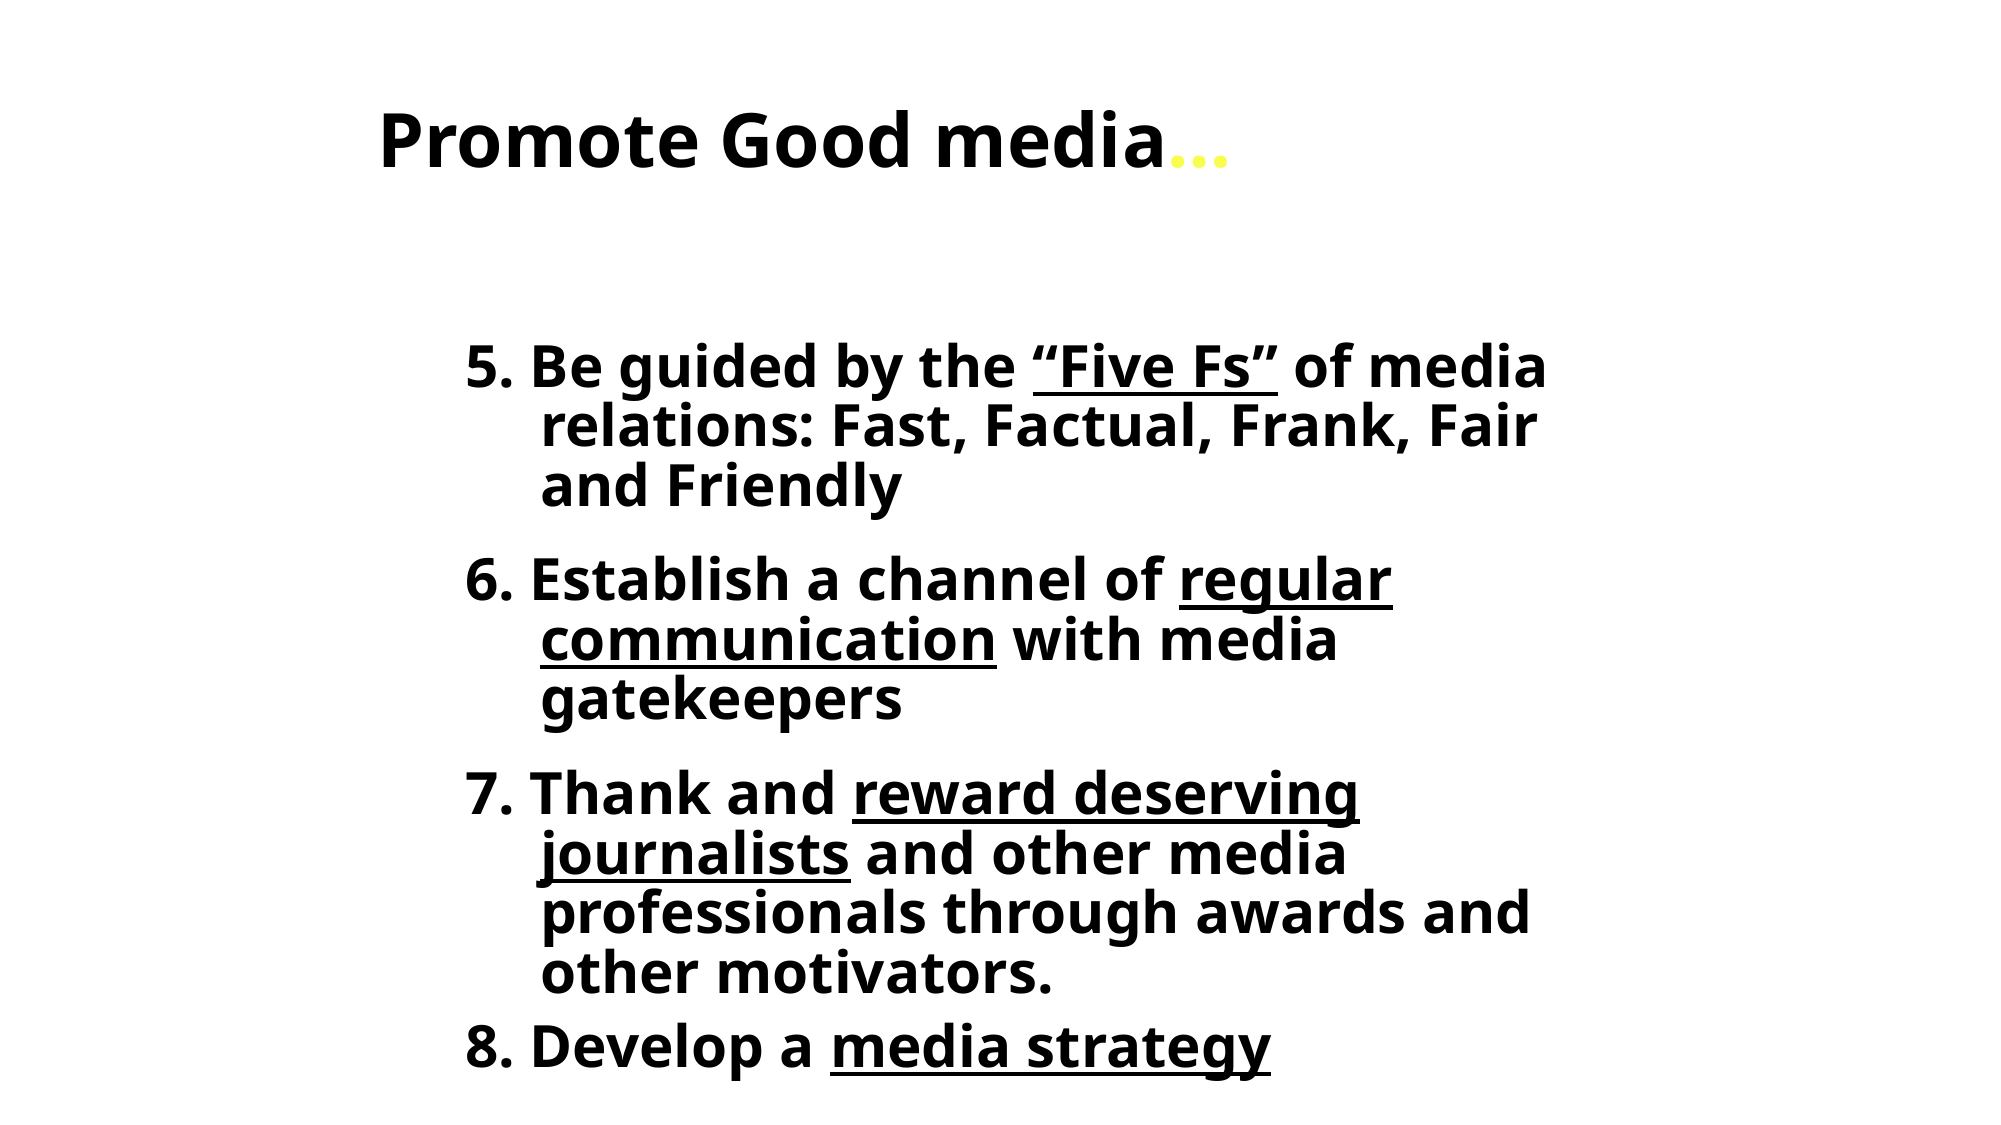

# Promote Good media…
5. Be guided by the “Five Fs” of media relations: Fast, Factual, Frank, Fair and Friendly
6. Establish a channel of regular communication with media gatekeepers
7. Thank and reward deserving journalists and other media professionals through awards and other motivators.
8. Develop a media strategy